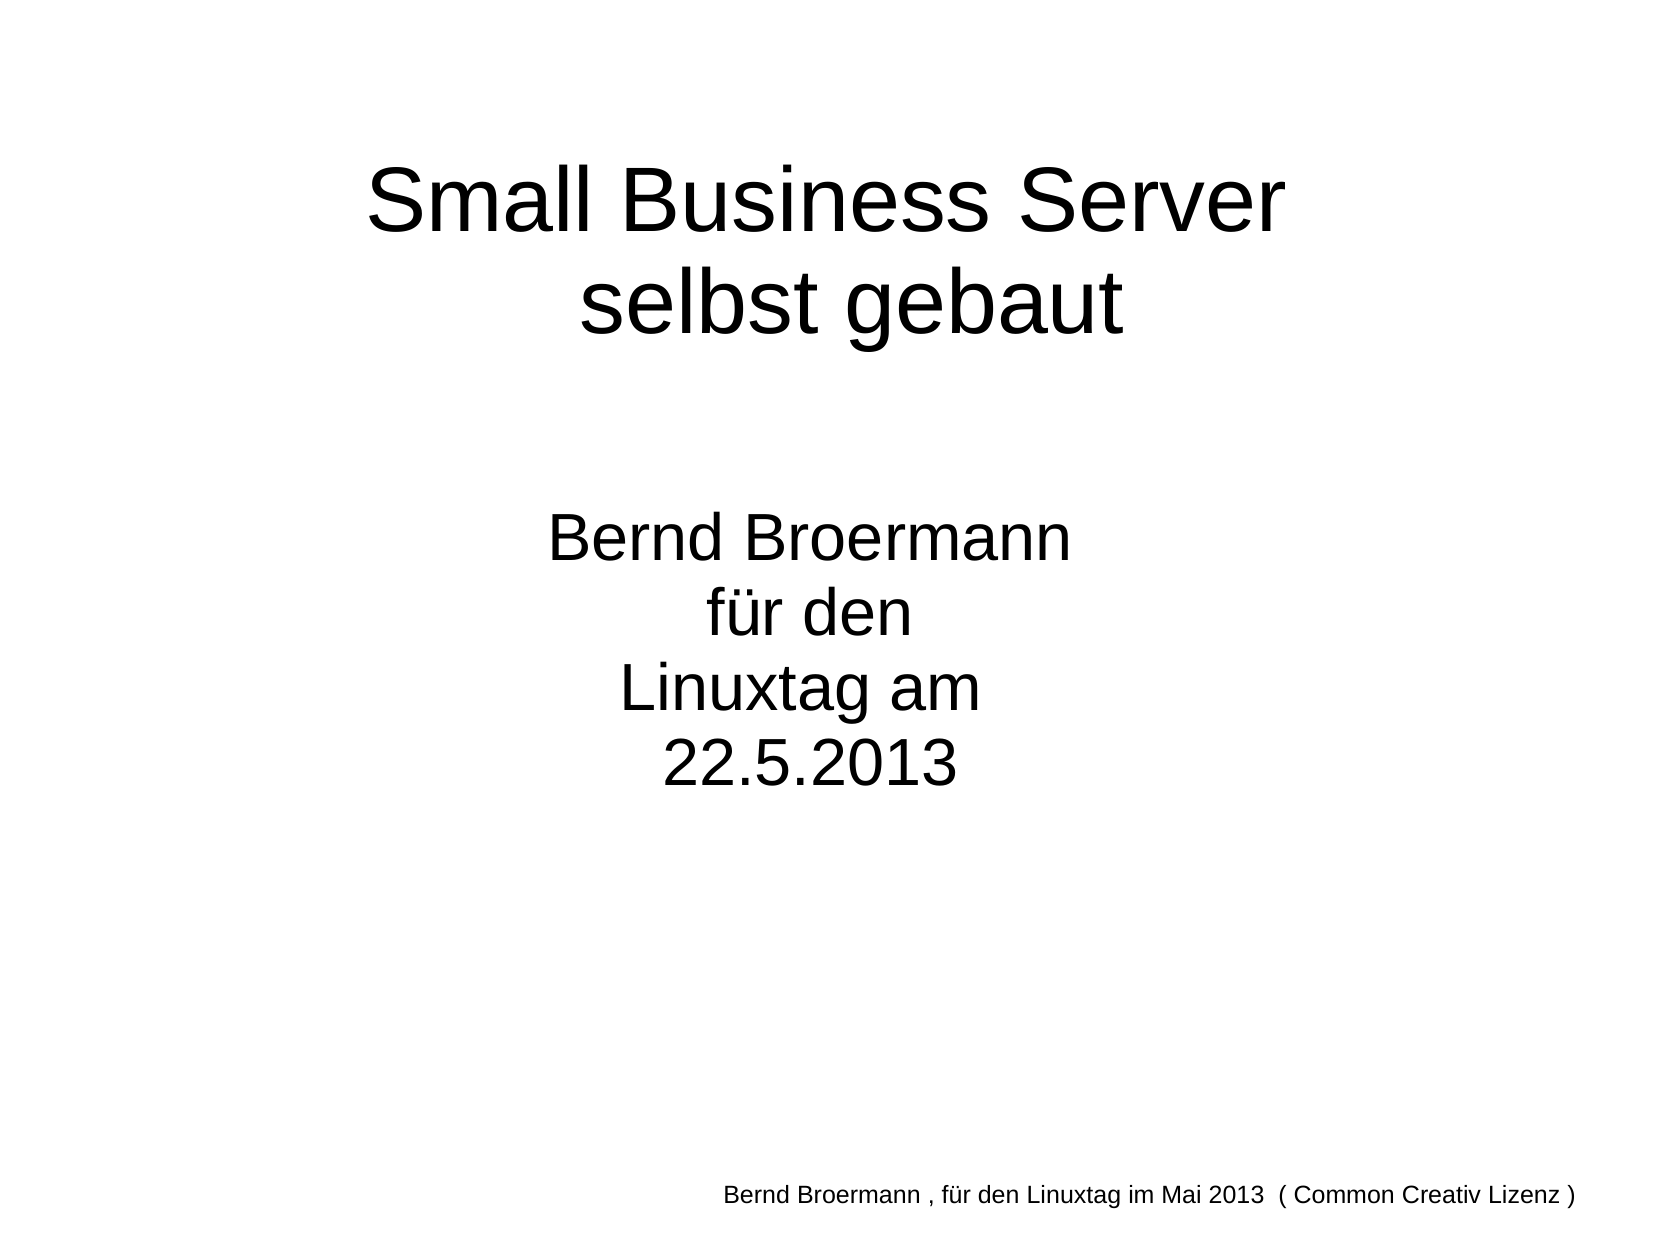

# Small Business Server selbst gebaut
Bernd Broermann
für den
Linuxtag am
22.5.2013
Bernd Broermann , für den Linuxtag im Mai 2013 ( Common Creativ Lizenz )